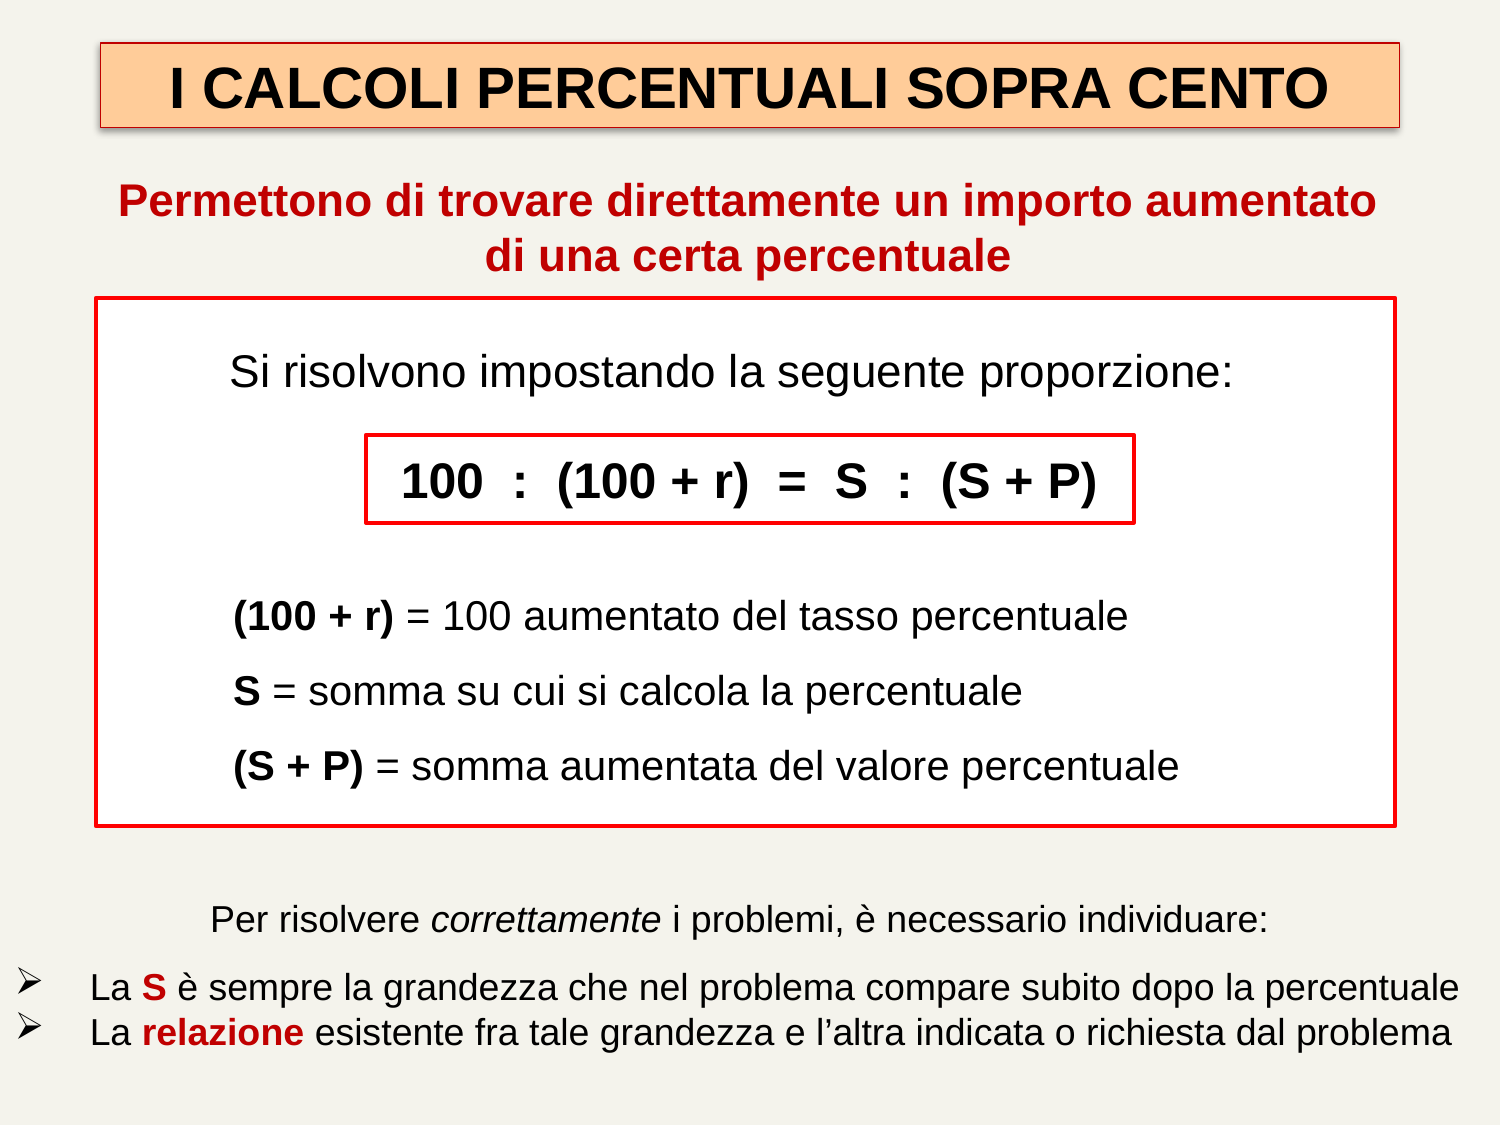

I CALCOLI PERCENTUALI SOPRA CENTO
Permettono di trovare direttamente un importo aumentato di una certa percentuale
Si risolvono impostando la seguente proporzione:
100 : (100 + r) = S : (S + P)
(100 + r) = 100 aumentato del tasso percentuale
S = somma su cui si calcola la percentuale
(S + P) = somma aumentata del valore percentuale
Per risolvere correttamente i problemi, è necessario individuare:
La S è sempre la grandezza che nel problema compare subito dopo la percentuale
La relazione esistente fra tale grandezza e l’altra indicata o richiesta dal problema